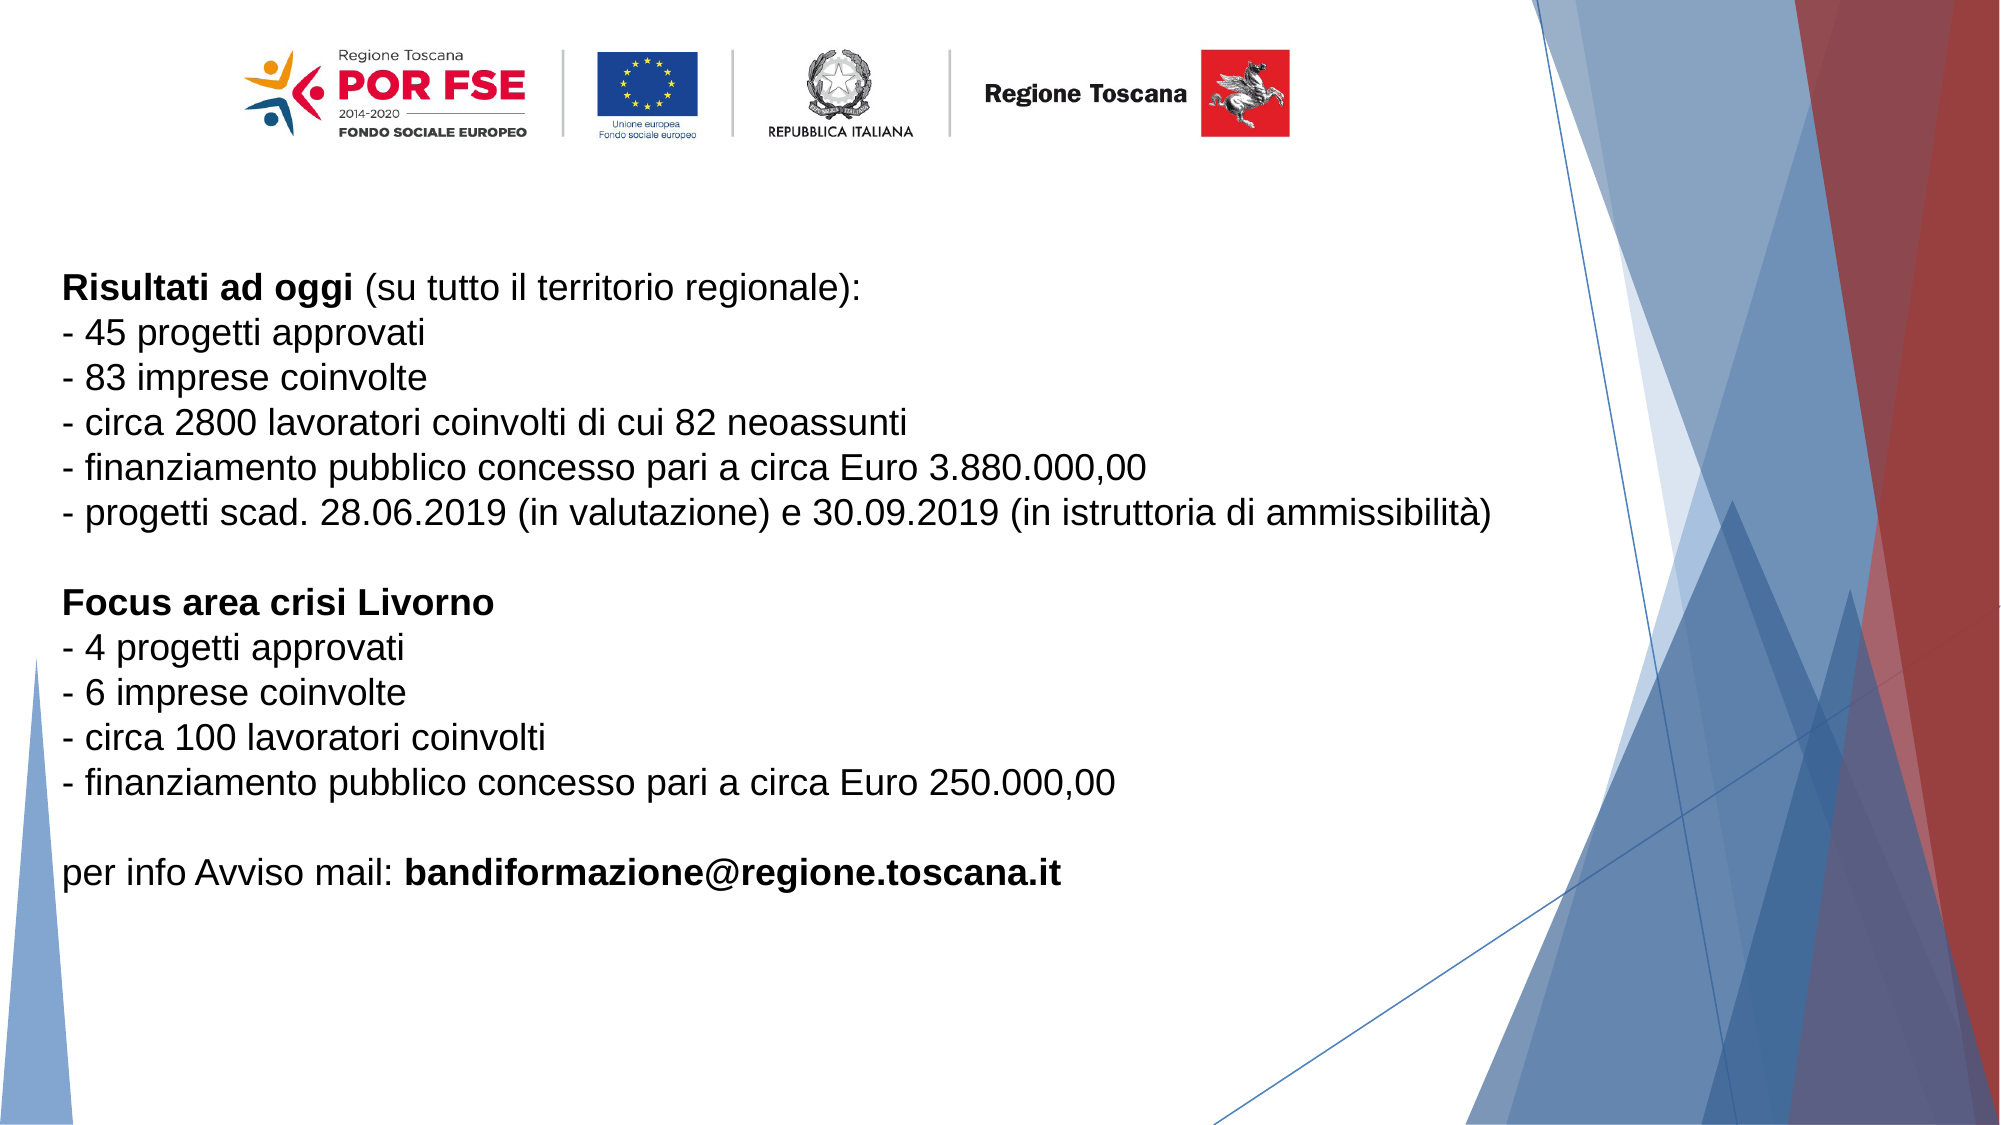

Risultati ad oggi (su tutto il territorio regionale):
- 45 progetti approvati
- 83 imprese coinvolte
- circa 2800 lavoratori coinvolti di cui 82 neoassunti
- finanziamento pubblico concesso pari a circa Euro 3.880.000,00
- progetti scad. 28.06.2019 (in valutazione) e 30.09.2019 (in istruttoria di ammissibilità)
Focus area crisi Livorno
- 4 progetti approvati
- 6 imprese coinvolte
- circa 100 lavoratori coinvolti
- finanziamento pubblico concesso pari a circa Euro 250.000,00
per info Avviso mail: bandiformazione@regione.toscana.it